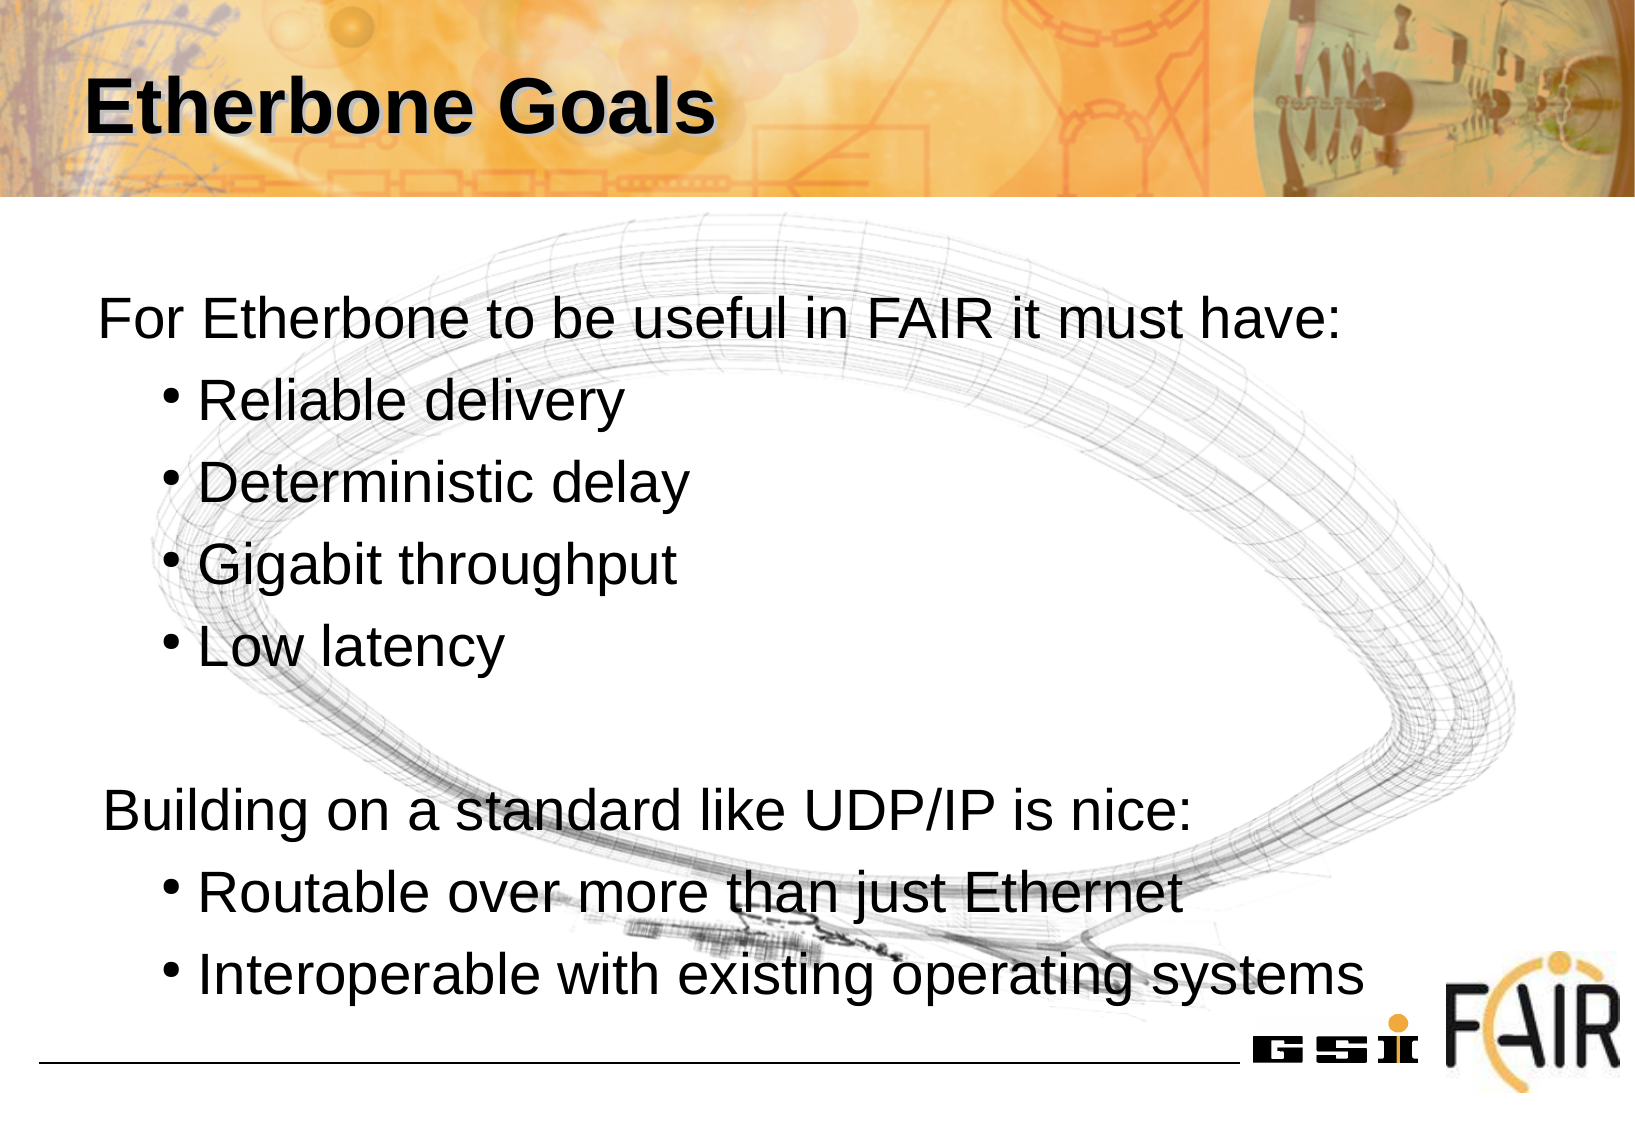

# Etherbone Goals
 For Etherbone to be useful in FAIR it must have:
 Reliable delivery
 Deterministic delay
 Gigabit throughput
 Low latency
Building on a standard like UDP/IP is nice:
 Routable over more than just Ethernet
 Interoperable with existing operating systems